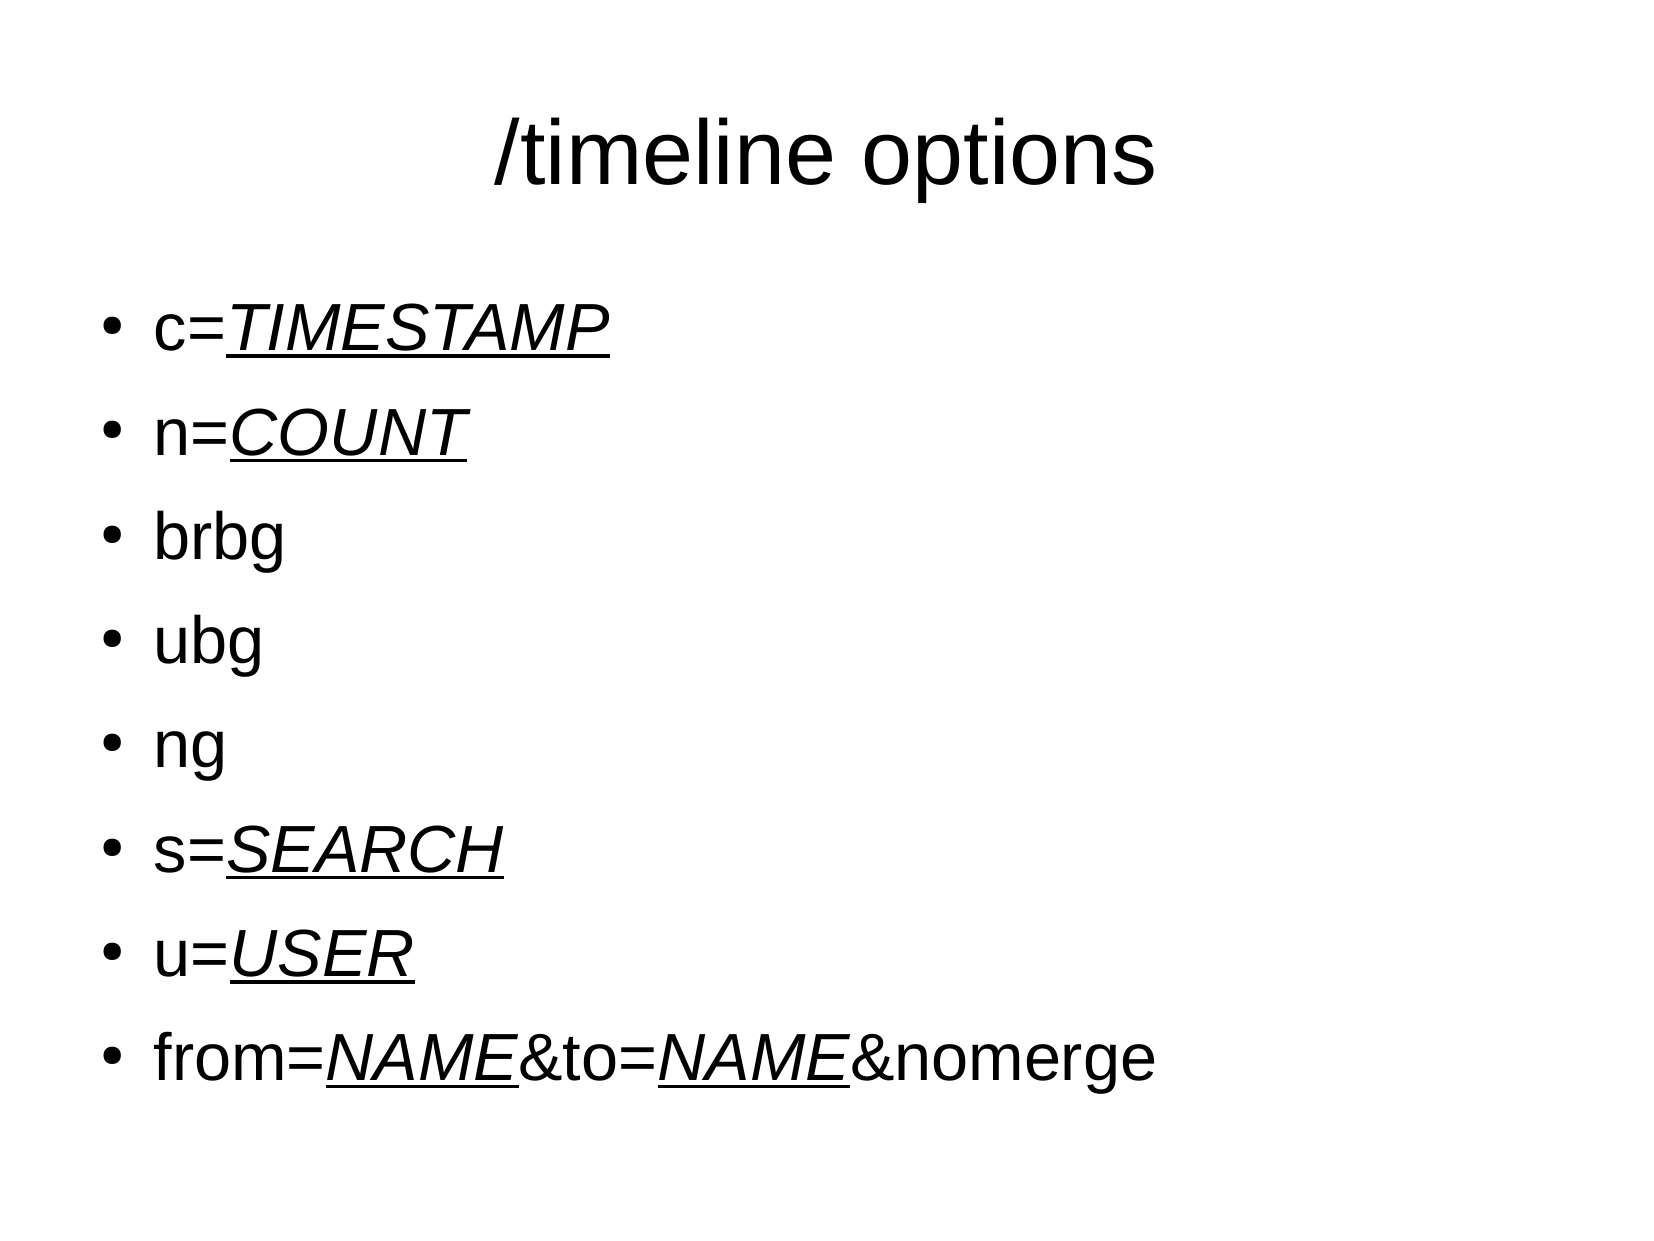

# /timeline options
c=TIMESTAMP
n=COUNT
brbg
ubg
ng
s=SEARCH
u=USER
from=NAME&to=NAME&nomerge